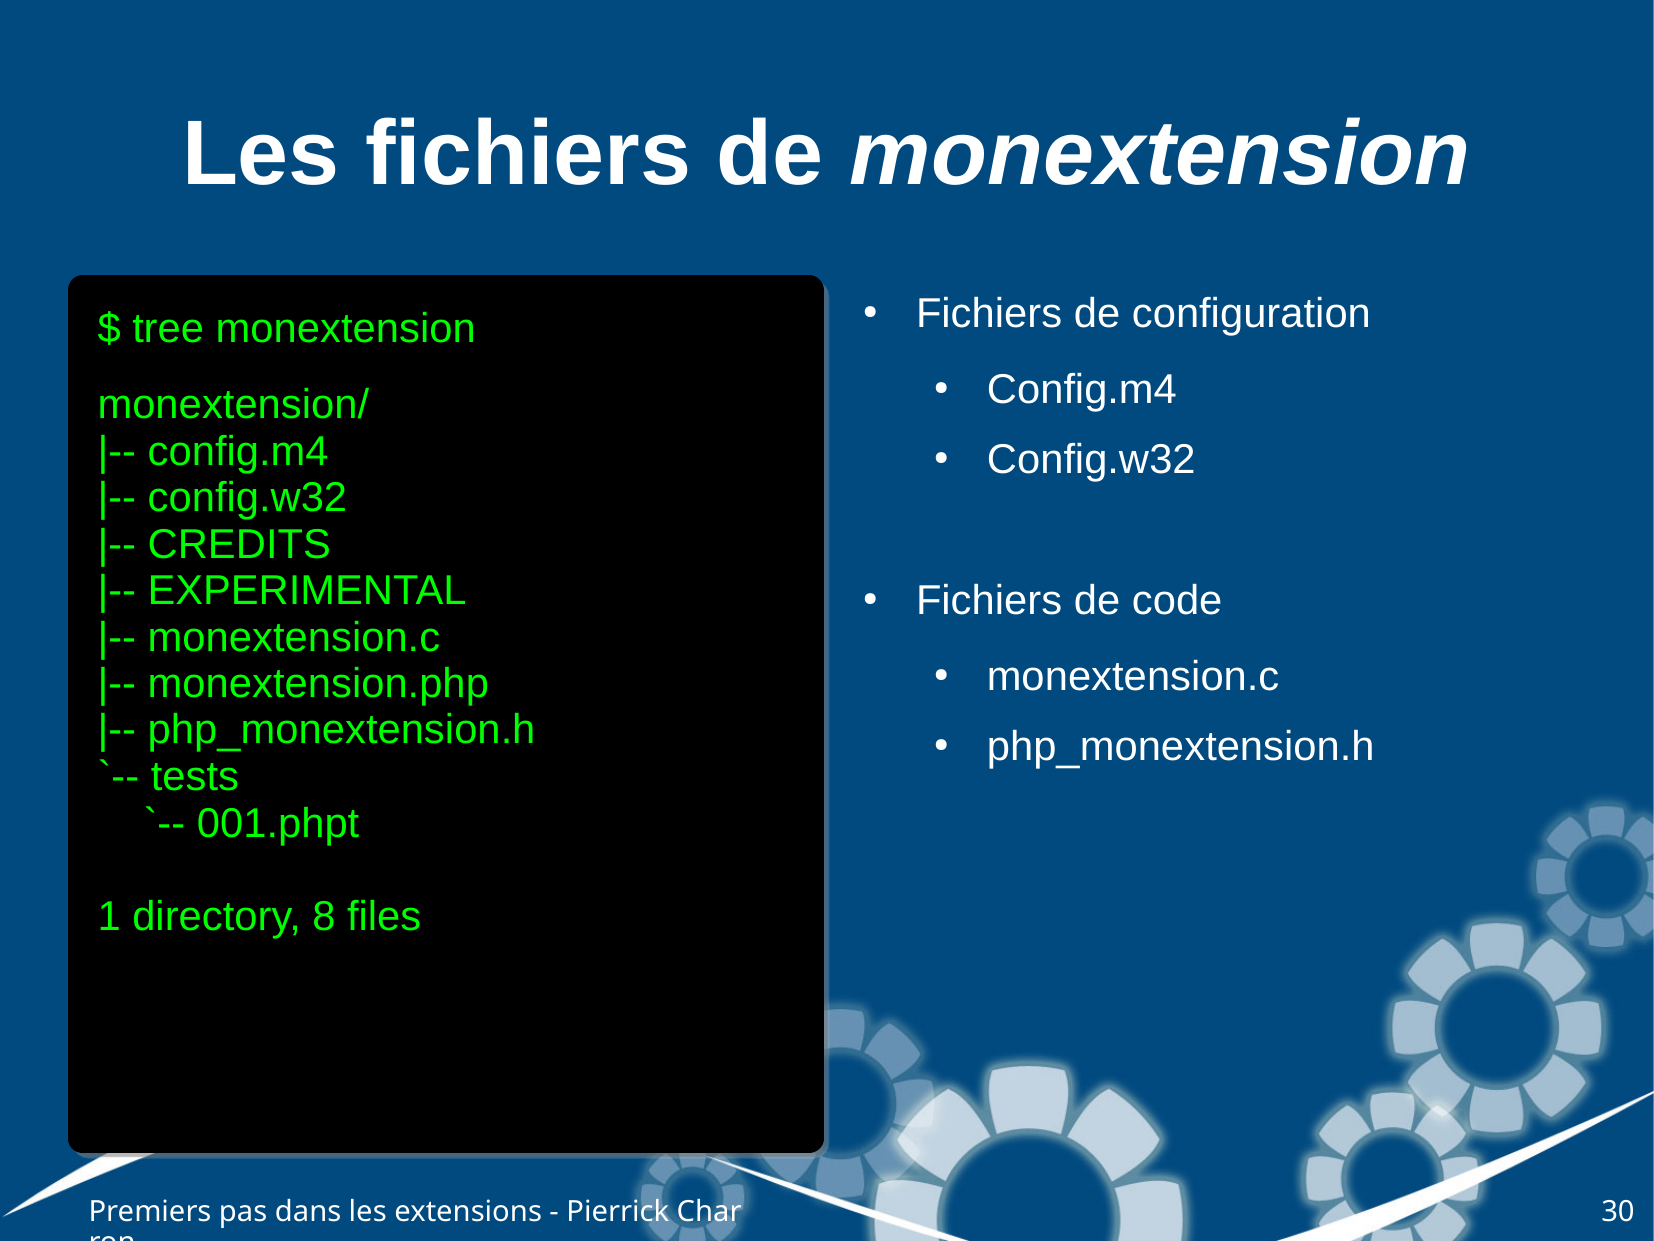

# Les fichiers de monextension
$ tree monextension
monextension/
|-- config.m4
|-- config.w32
|-- CREDITS
|-- EXPERIMENTAL
|-- monextension.c
|-- monextension.php
|-- php_monextension.h
`-- tests
 `-- 001.phpt
1 directory, 8 files
Fichiers de configuration
Config.m4
Config.w32
Fichiers de code
monextension.c
php_monextension.h
Premiers pas dans les extensions - Pierrick Charron
30